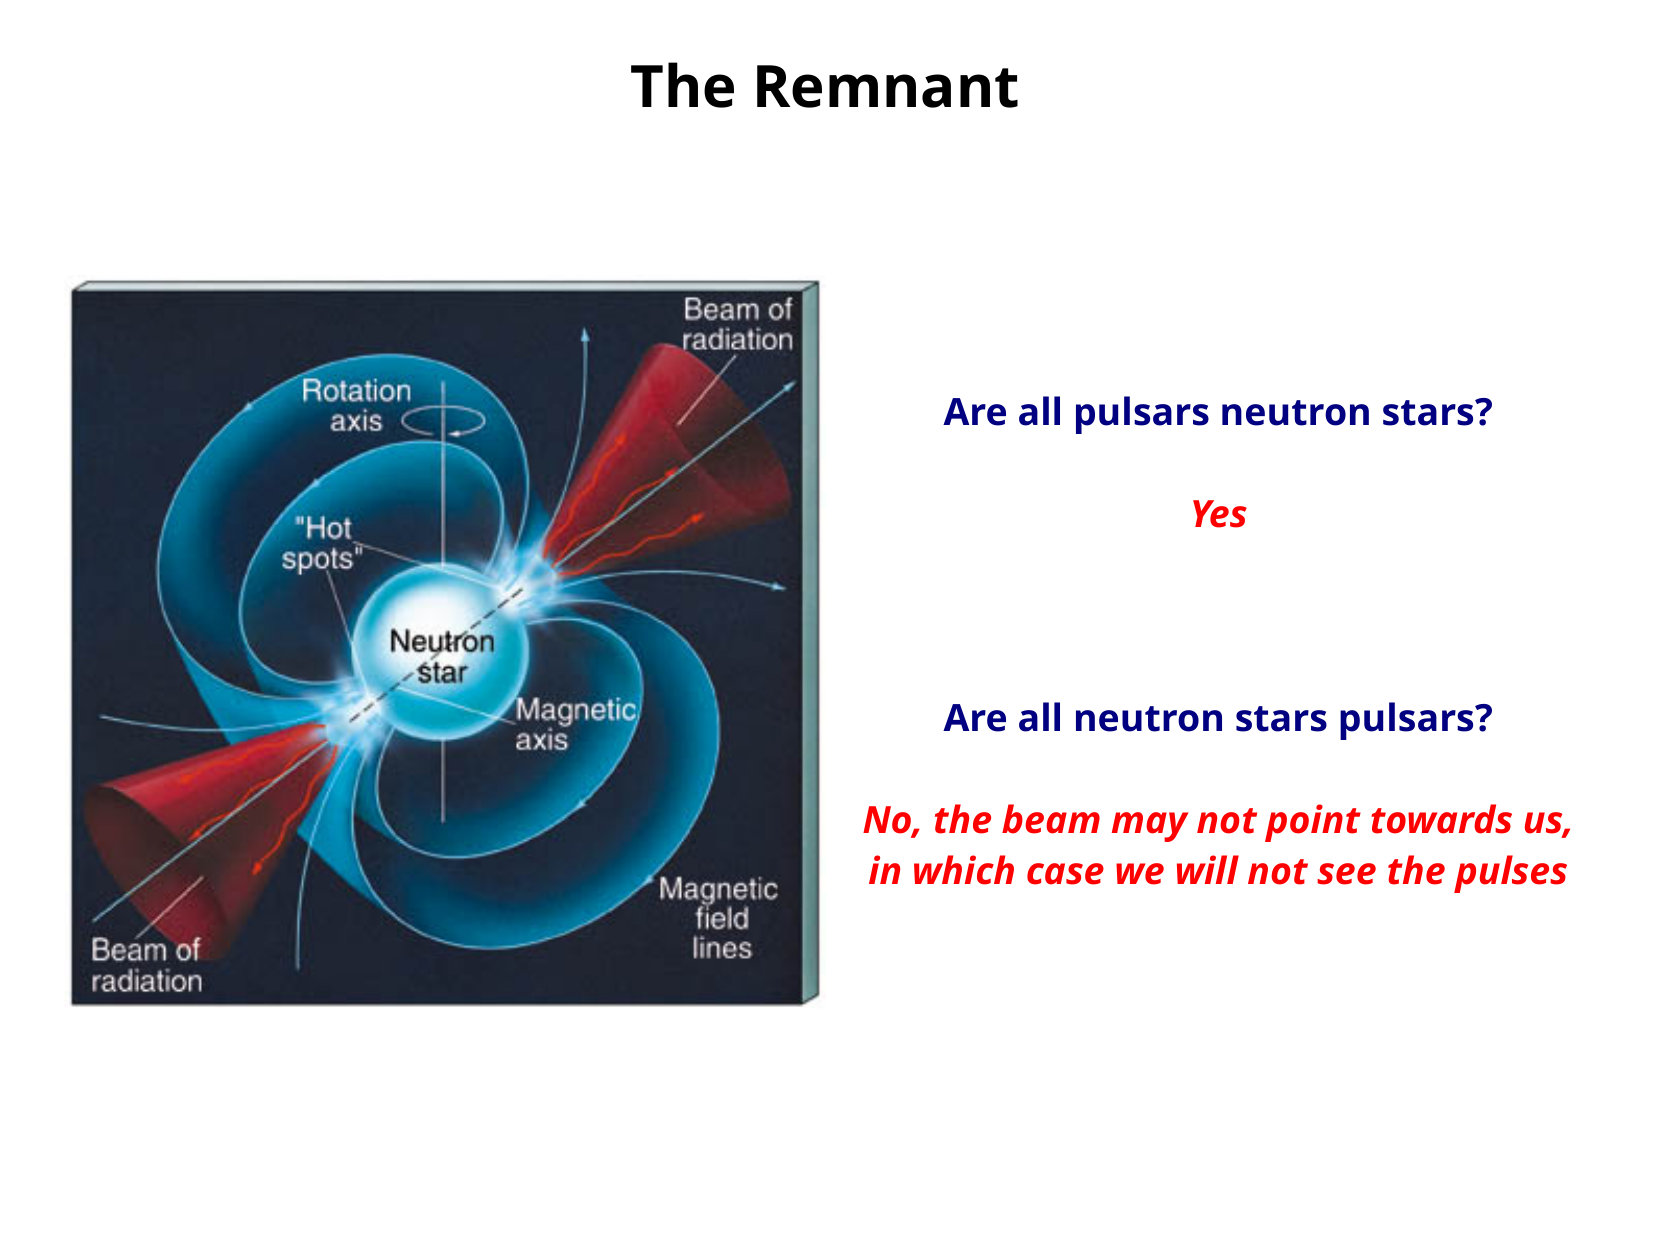

The Remnant
Are all pulsars neutron stars?
Yes
Are all neutron stars pulsars?
No, the beam may not point towards us, in which case we will not see the pulses